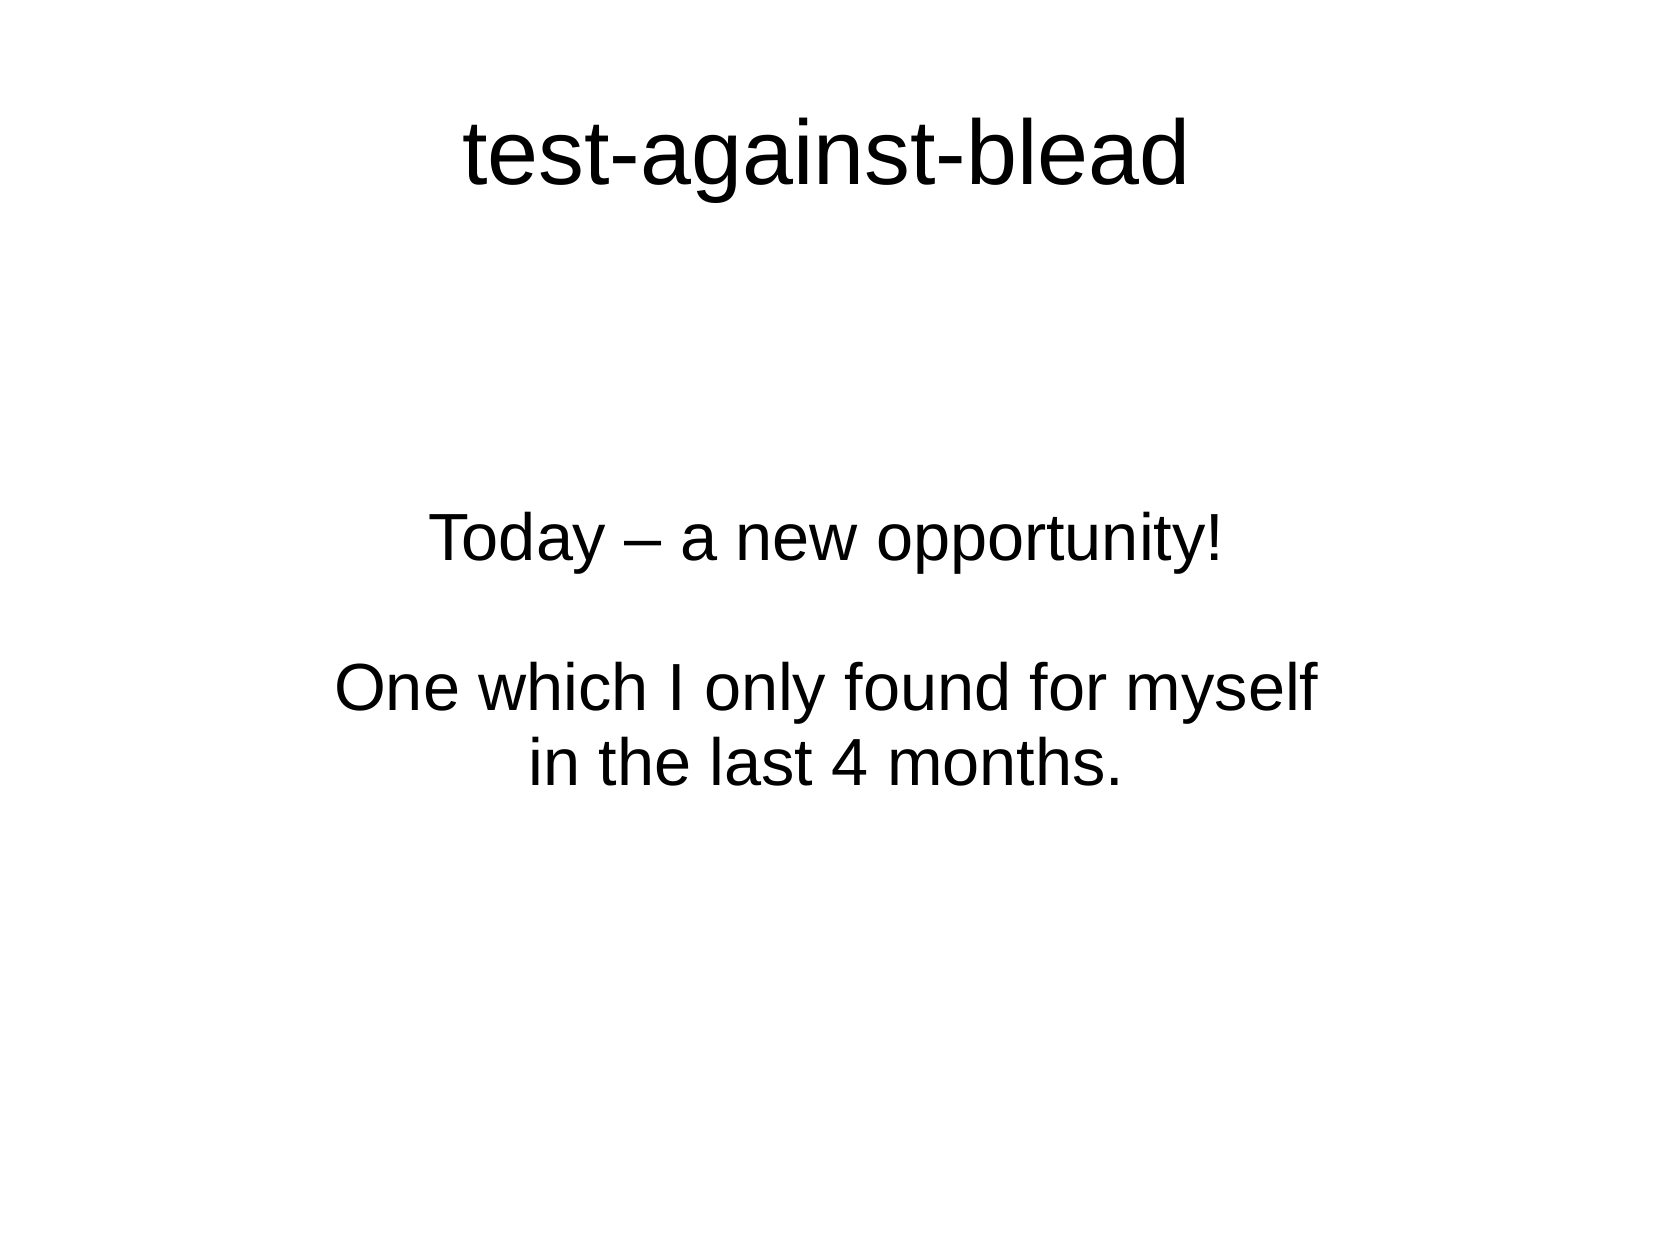

# test-against-blead
Today – a new opportunity!
One which I only found for myself
in the last 4 months.